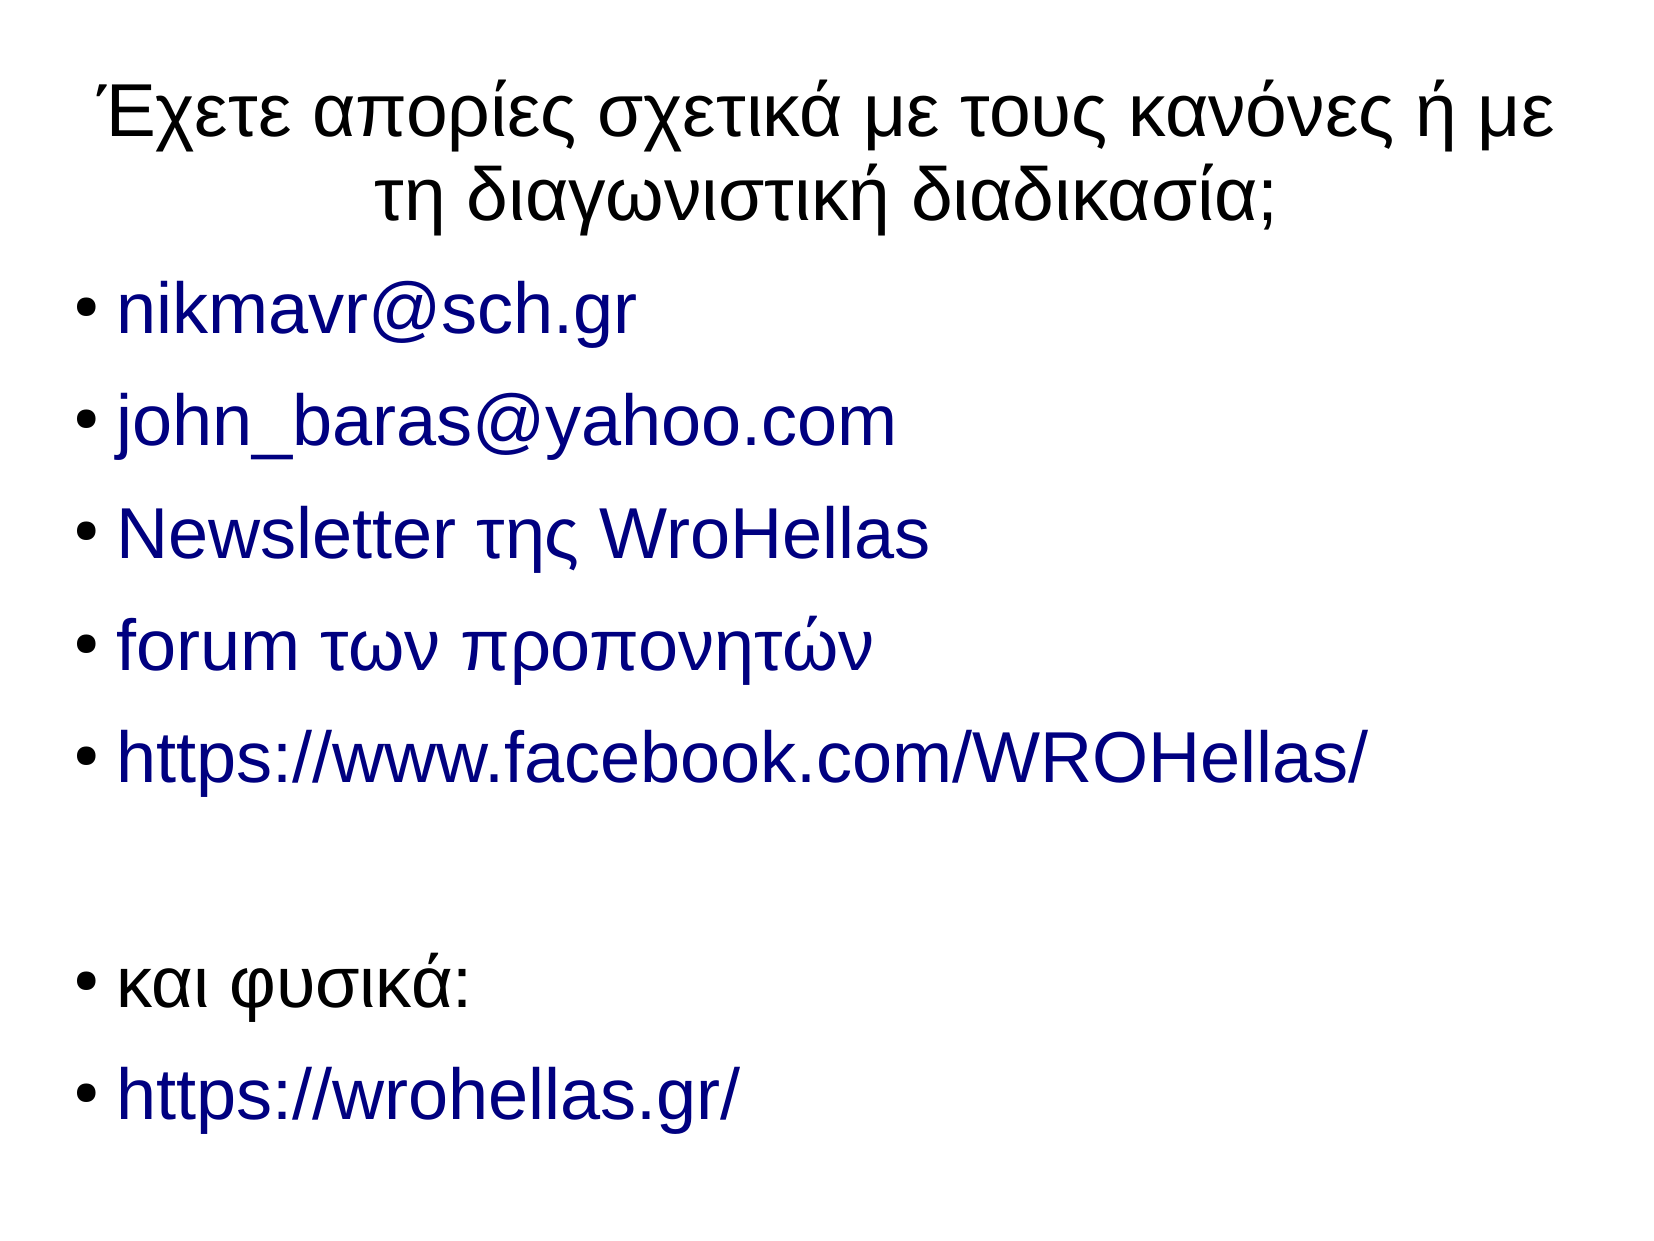

# Έχετε απορίες σχετικά με τους κανόνες ή με τη διαγωνιστική διαδικασία;
nikmavr@sch.gr
john_baras@yahoo.com
Newsletter της WroHellas
forum των προπονητών
https://www.facebook.com/WROHellas/
και φυσικά:
https://wrohellas.gr/